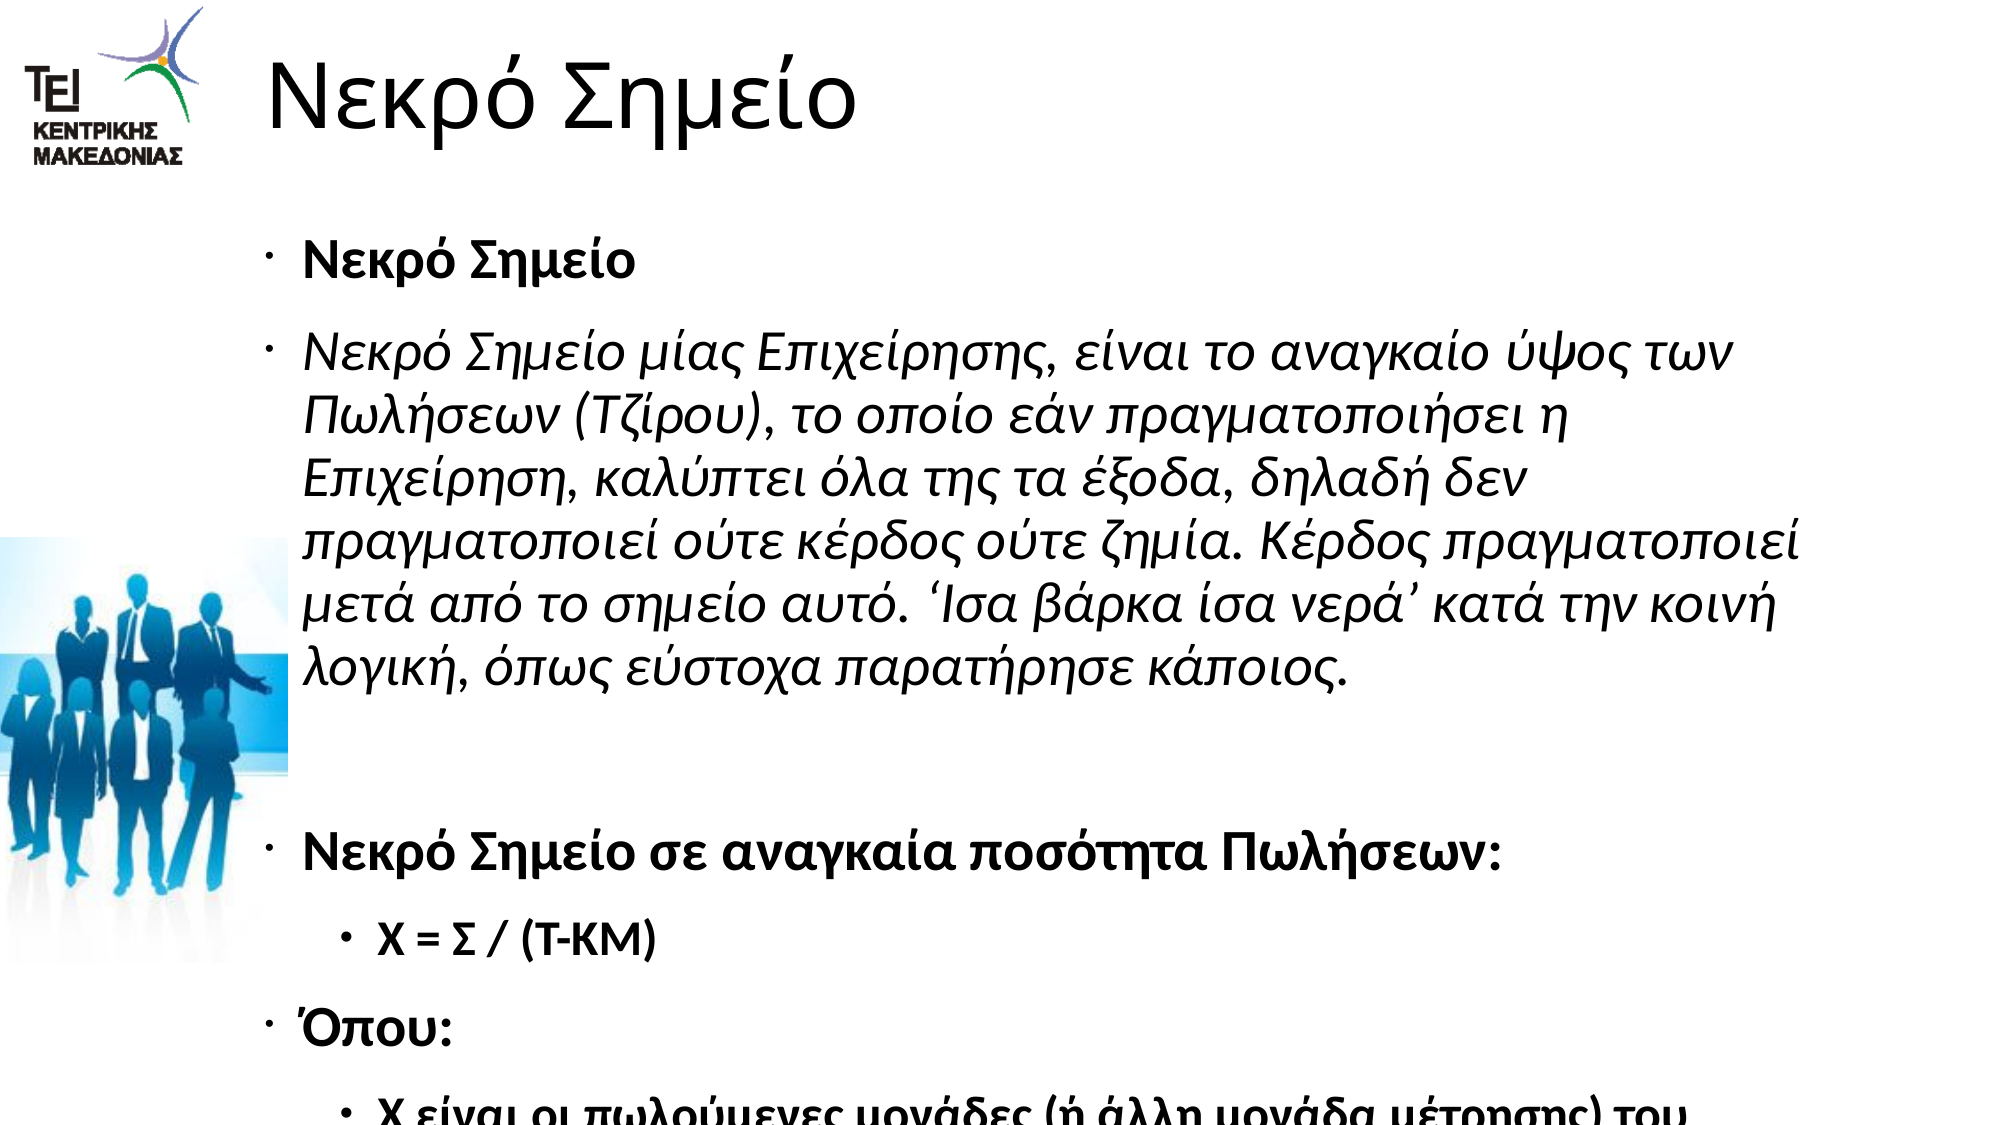

# Νεκρό Σημείο
Νεκρό Σημείο
Νεκρό Σημείο μίας Επιχείρησης, είναι το αναγκαίο ύψος των Πωλήσεων (Τζίρου), το οποίο εάν πραγματοποιήσει η Επιχείρηση, καλύπτει όλα της τα έξοδα, δηλαδή δεν πραγματοποιεί ούτε κέρδος ούτε ζημία. Κέρδος πραγματοποιεί μετά από το σημείο αυτό. ‘Ισα βάρκα ίσα νερά’ κατά την κοινή λογική, όπως εύστοχα παρατήρησε κάποιος.
Νεκρό Σημείο σε αναγκαία ποσότητα Πωλήσεων:
Χ = Σ / (Τ-ΚΜ)
Όπου:
Χ είναι οι πωλούμενες μονάδες (ή άλλη μονάδα μέτρησης) του προϊόντος
Τ είναι η τιμή πώλησης
Σ είναι τα σταθερά έξοδα
ΚΜ είναι το κόστος μονάδος (παραγωγή ή αγορά, πλέον των κατά μονάδα αναλογούντων μεταβλητών εξόδων)
Η ίδια σχέση αν πολλαπλασιαθεί με την τιμή Πώλησης μας δίνει το Νεκρό Σημείο σε αναγκαία αξία πωλήσεων (αναγκαίο τζίρο). Έτσι, έχουμε:
Νεκρό Σημείο σε αναγκαίες Πωλήσεις (τζίρο):
Π = Σ / (1-ΚΜ/Τ)